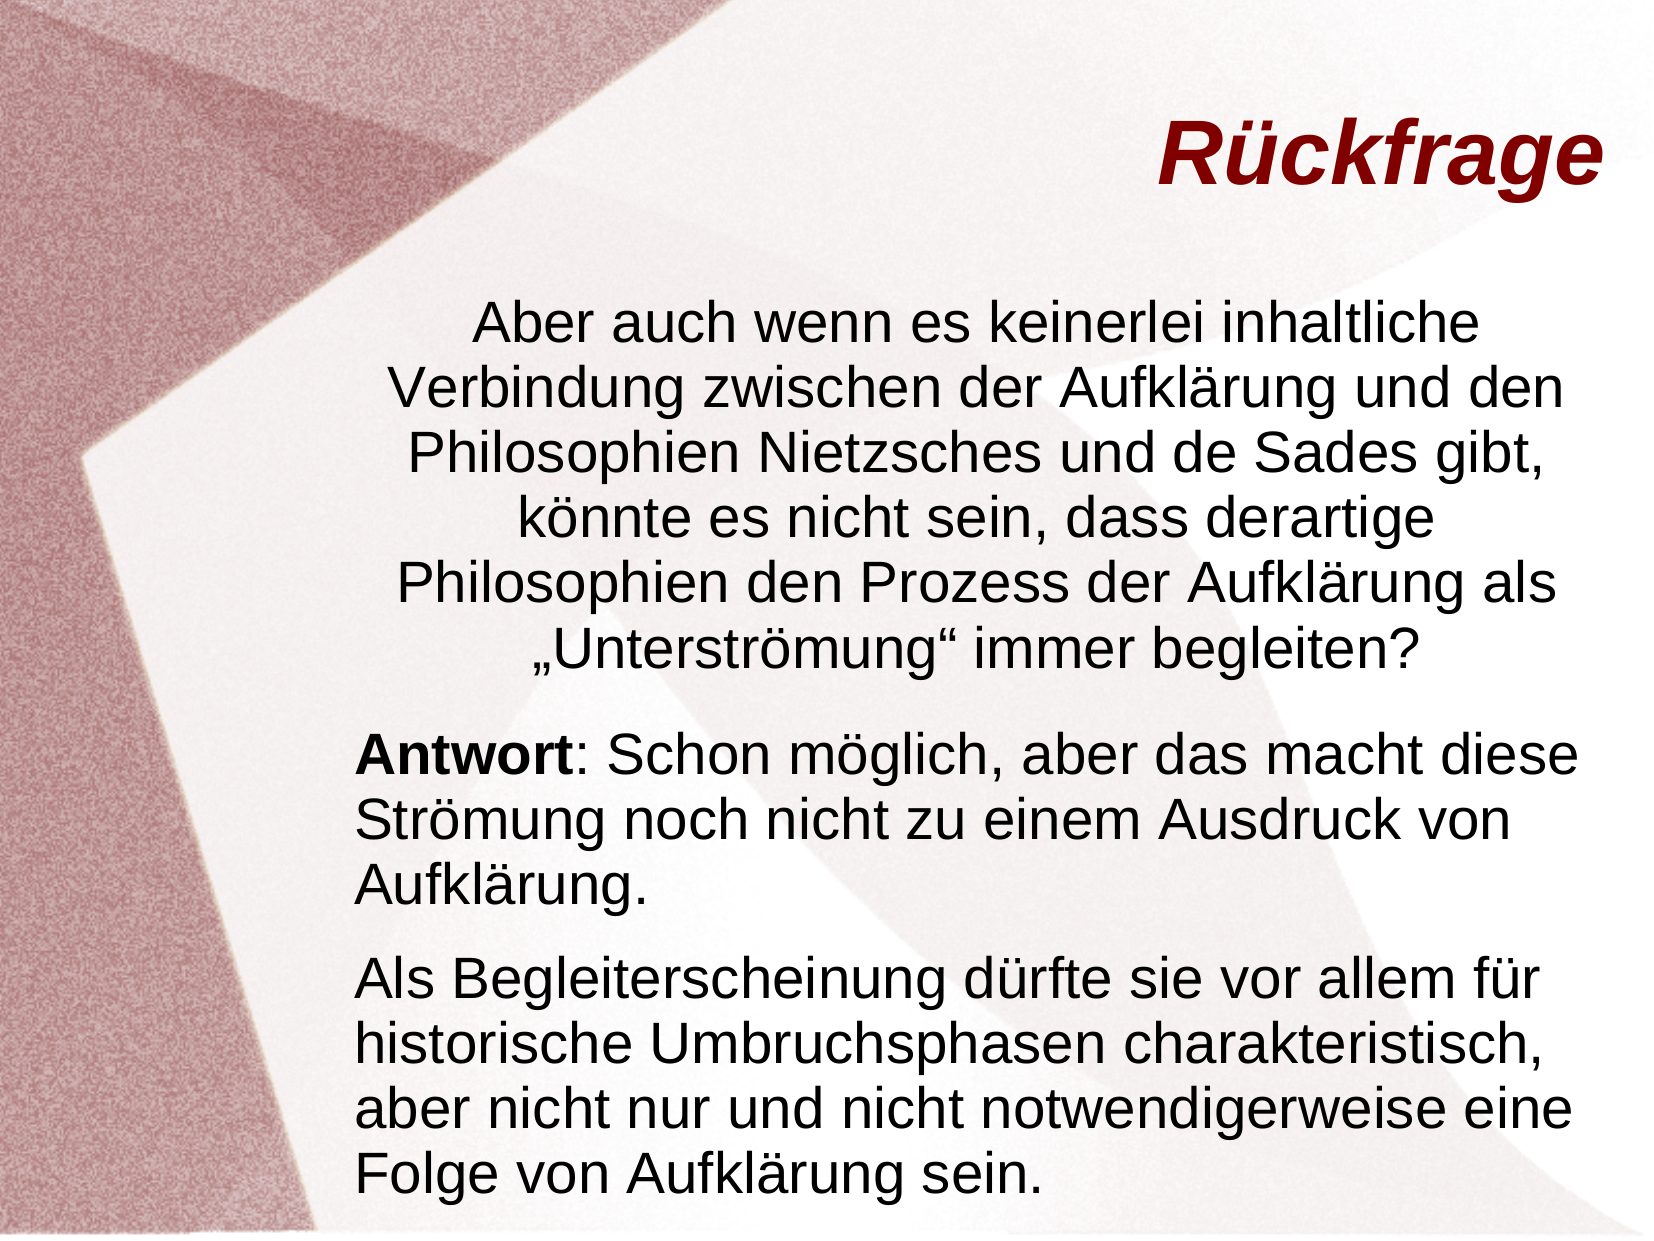

# Rückfrage
Aber auch wenn es keinerlei inhaltliche Verbindung zwischen der Aufklärung und den Philosophien Nietzsches und de Sades gibt, könnte es nicht sein, dass derartige Philosophien den Prozess der Aufklärung als „Unterströmung“ immer begleiten?
Antwort: Schon möglich, aber das macht diese Strömung noch nicht zu einem Ausdruck von Aufklärung.
Als Begleiterscheinung dürfte sie vor allem für historische Umbruchsphasen charakteristisch, aber nicht nur und nicht notwendigerweise eine Folge von Aufklärung sein.